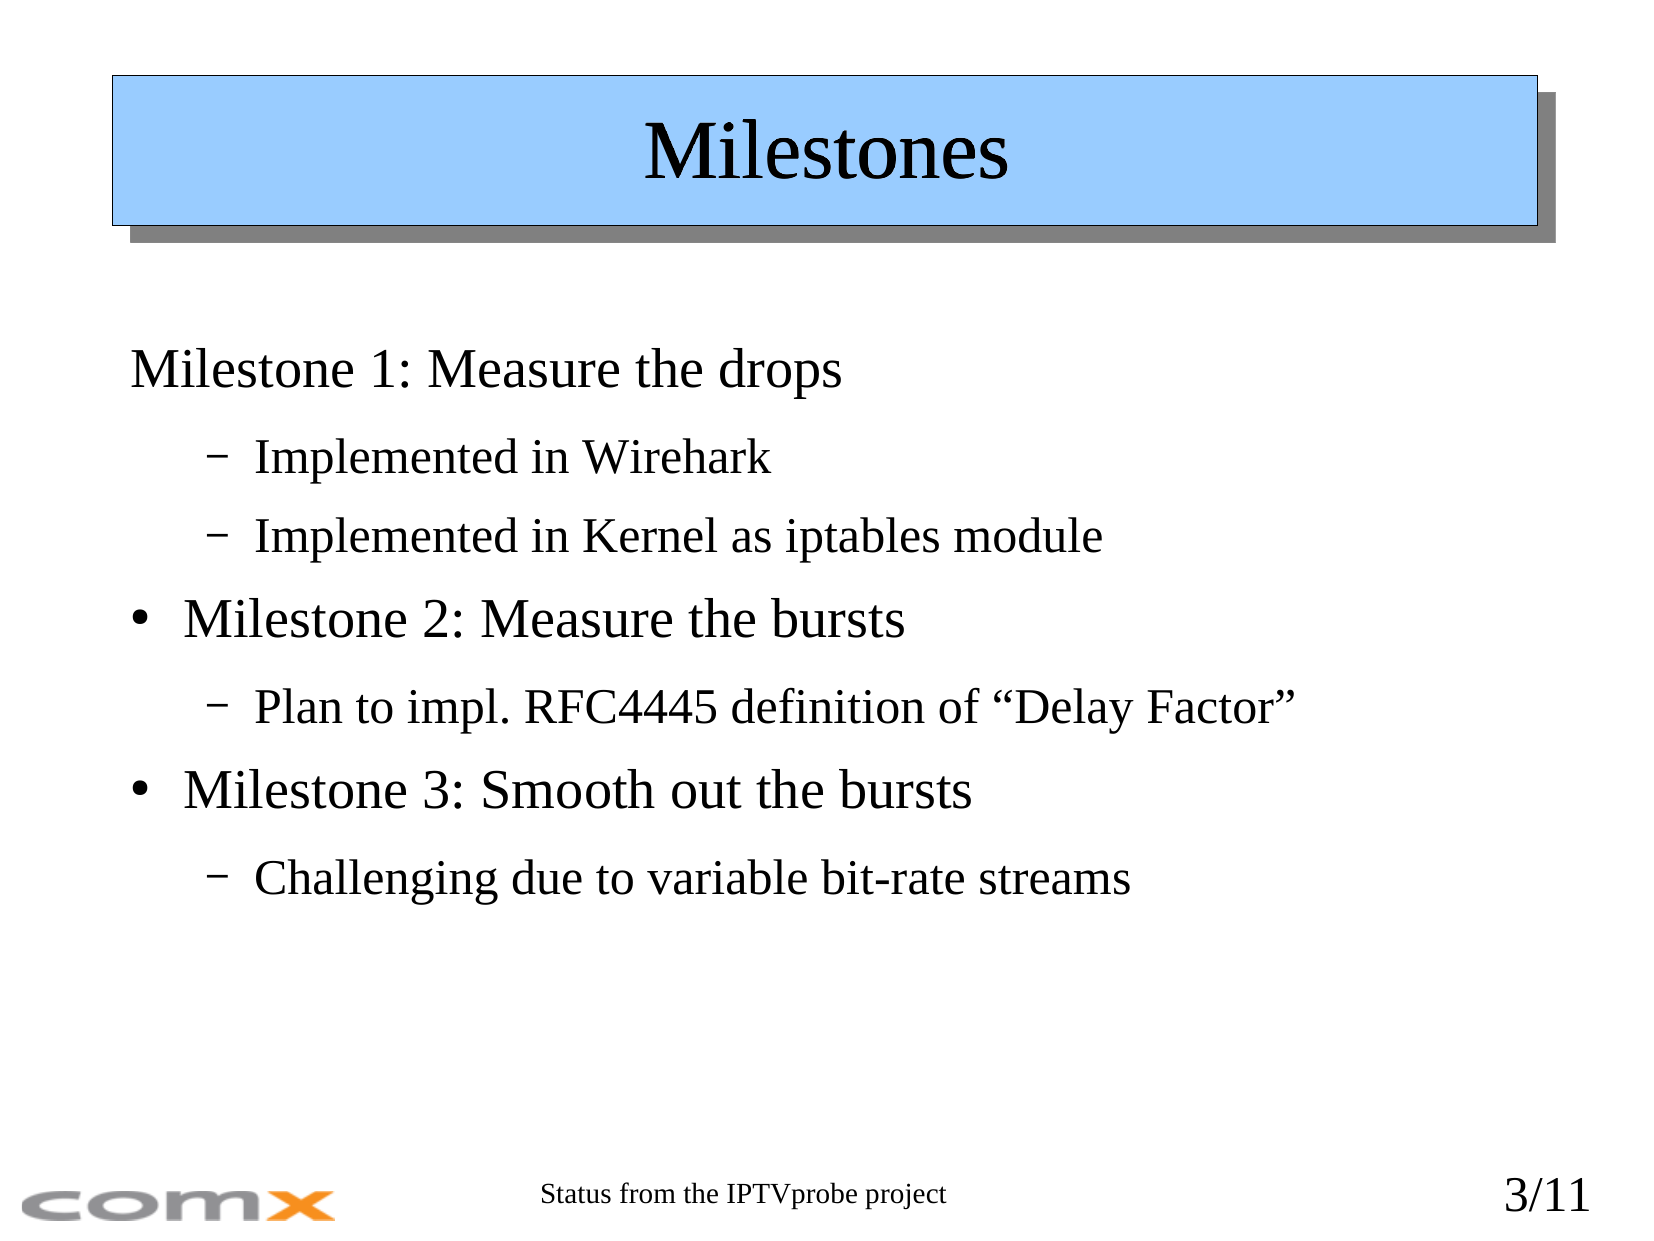

# Milestones
Milestone 1: Measure the drops
Implemented in Wirehark
Implemented in Kernel as iptables module
Milestone 2: Measure the bursts
Plan to impl. RFC4445 definition of “Delay Factor”
Milestone 3: Smooth out the bursts
Challenging due to variable bit-rate streams